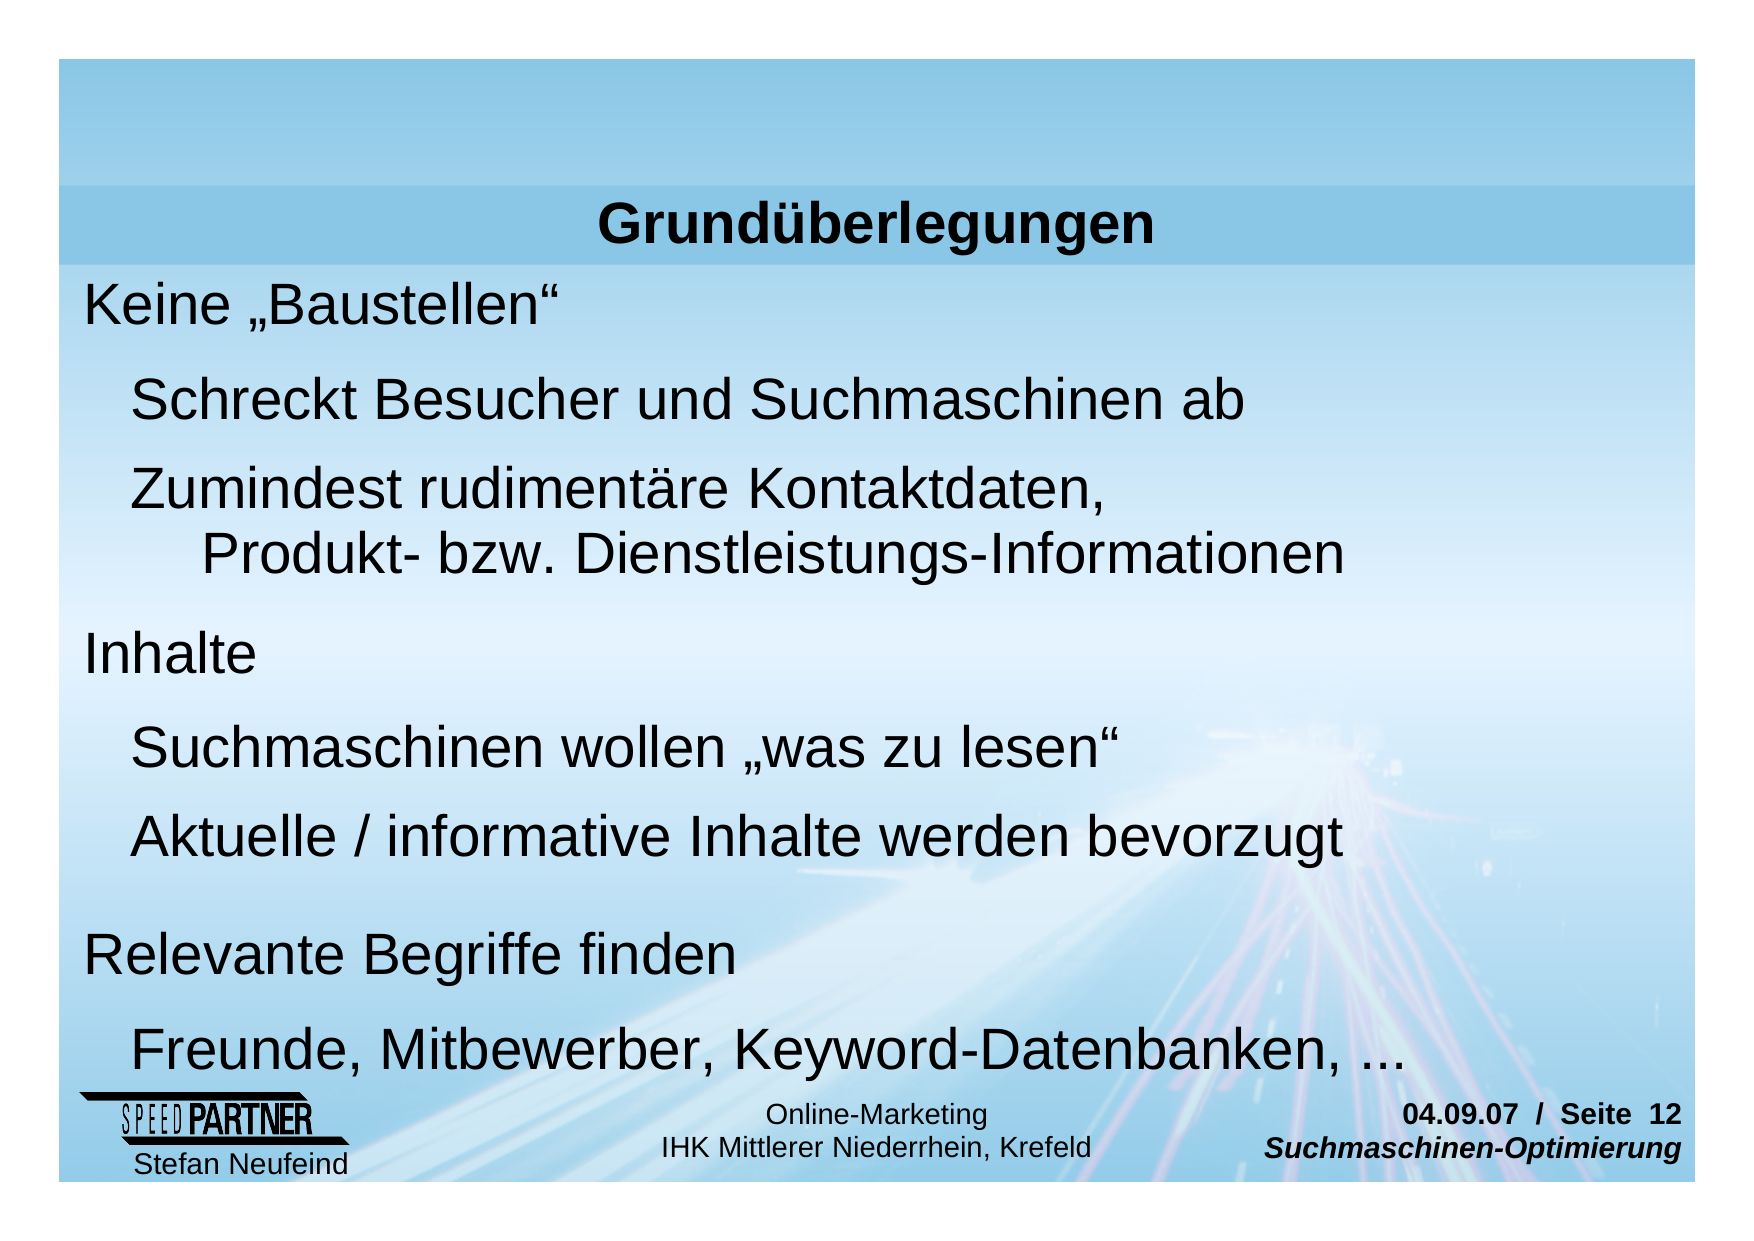

Grundüberlegungen
# Keine „Baustellen“
Schreckt Besucher und Suchmaschinen ab
Zumindest rudimentäre Kontaktdaten,
Produkt- bzw. Dienstleistungs-Informationen
Inhalte
Suchmaschinen wollen „was zu lesen“
Aktuelle / informative Inhalte werden bevorzugt
Relevante Begriffe finden
Freunde, Mitbewerber, Keyword-Datenbanken, ...